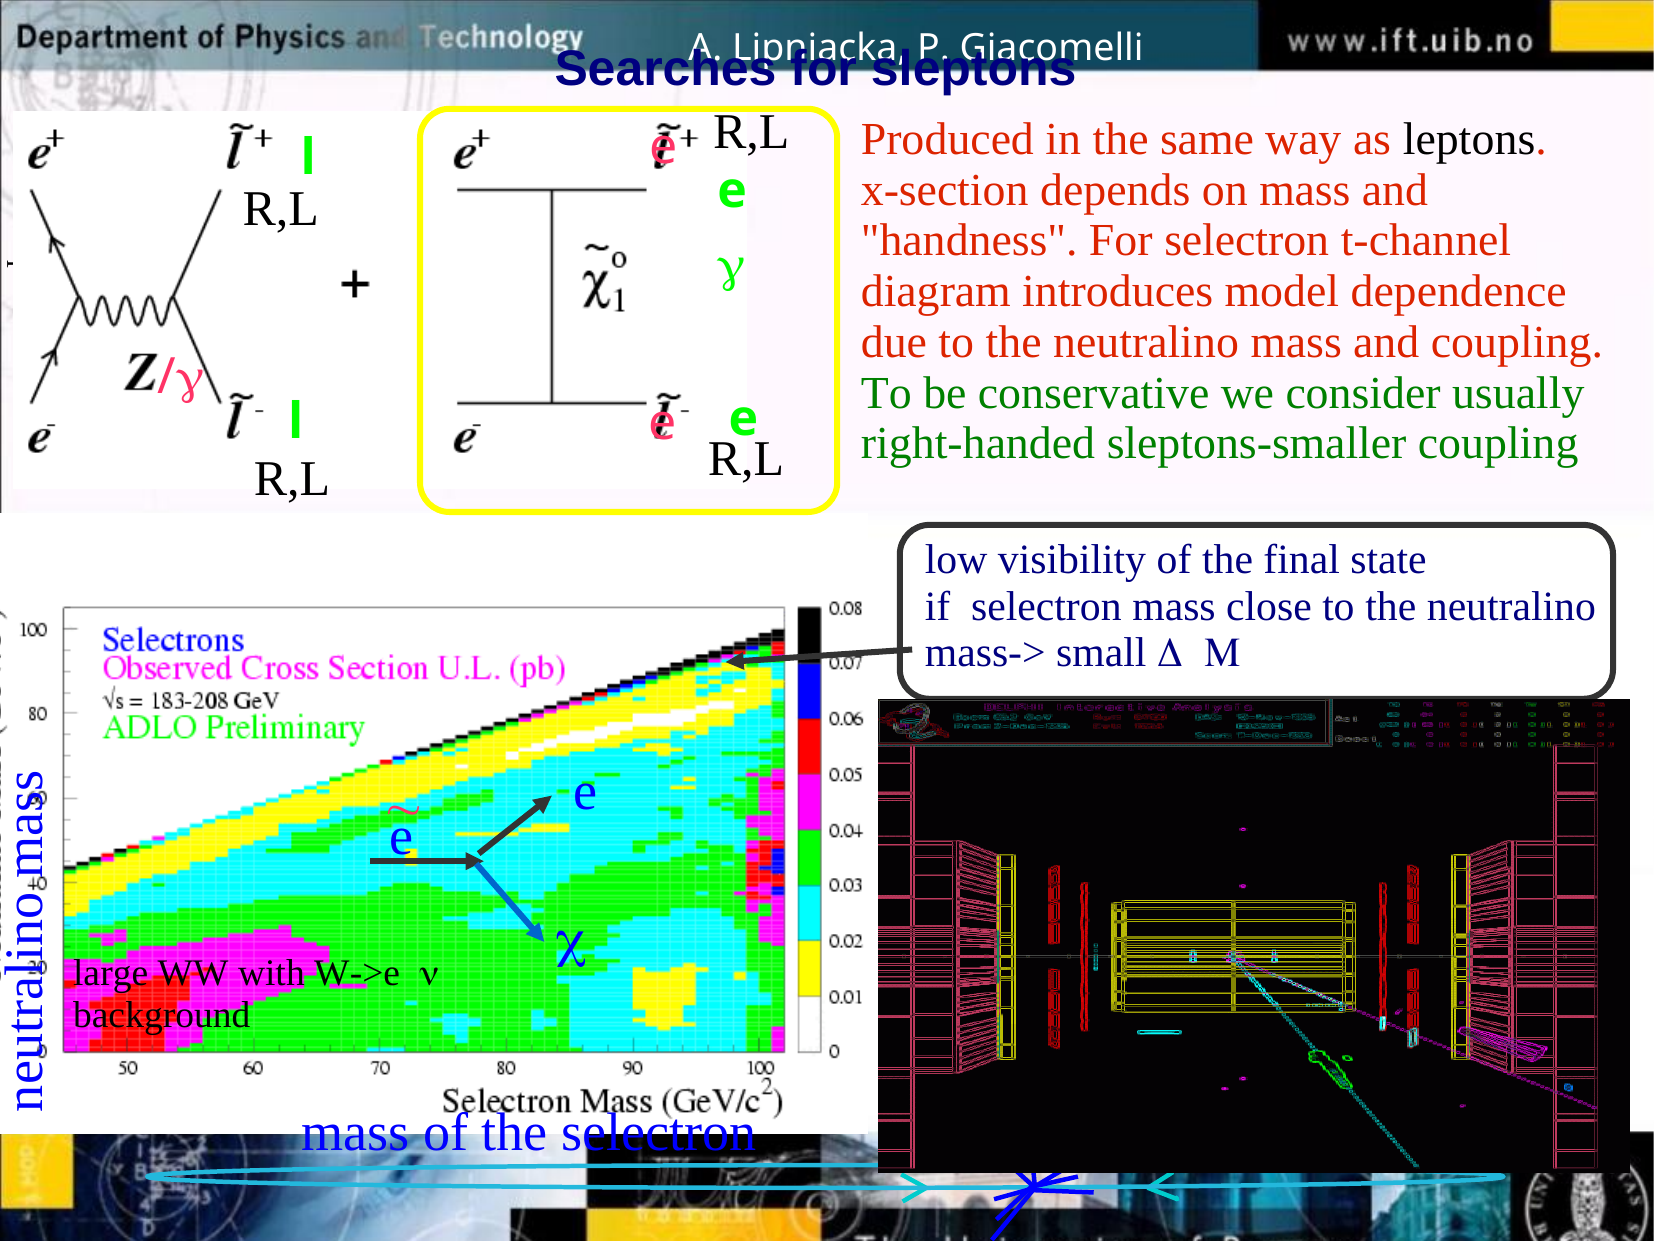

# Searches for sleptons
R,L
e
Produced in the same way as leptons.
x-section depends on mass and
"handness". For selectron t-channel
diagram introduces model dependence
due to the neutralino mass and coupling.
To be conservative we consider usually
right-handed sleptons-smaller coupling
l
e
R,L

/
e
l
e
R,L
R,L
low visibility of the final state
if selectron mass close to the neutralino
mass-> small 
e

e
neutralino mass

large WW with W->e 
background
mass of the selectron